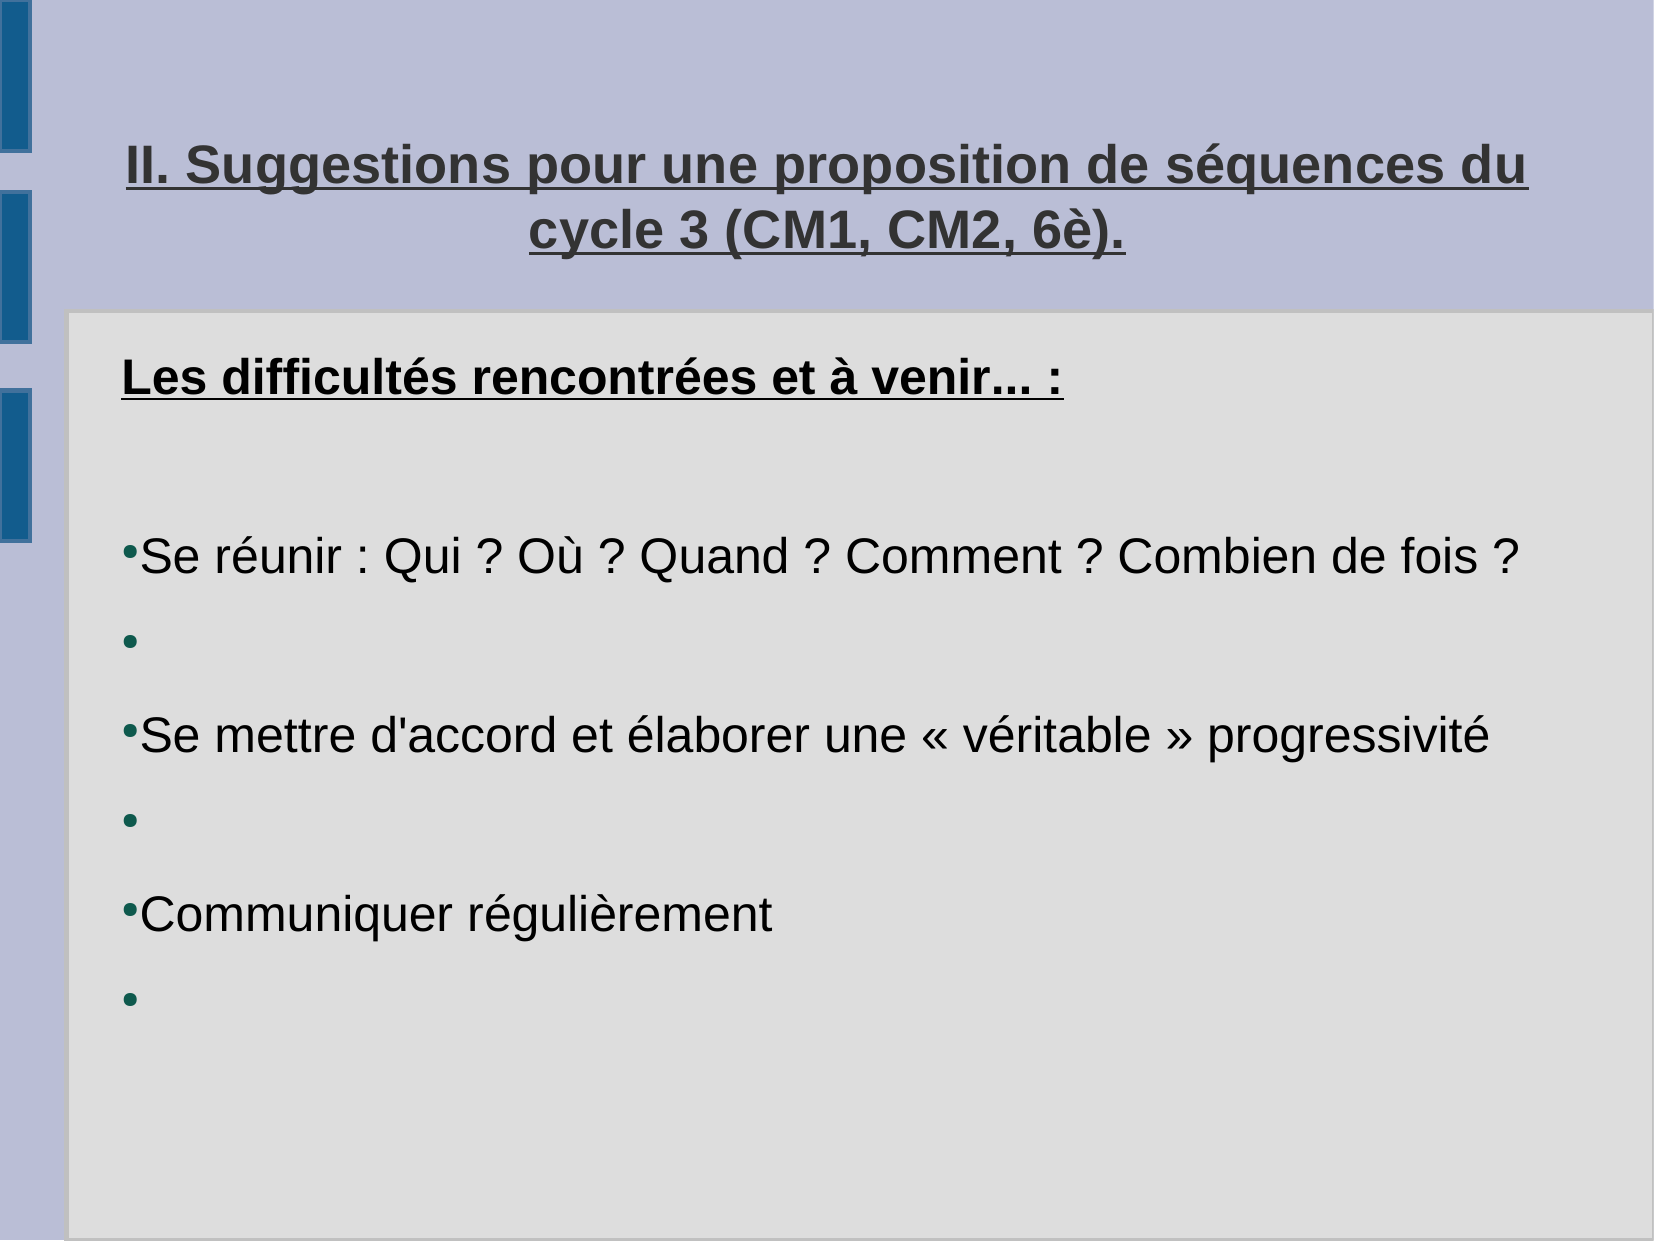

# II. Suggestions pour une proposition de séquences du cycle 3 (CM1, CM2, 6è).
Les difficultés rencontrées et à venir... :
Se réunir : Qui ? Où ? Quand ? Comment ? Combien de fois ?
Se mettre d'accord et élaborer une « véritable » progressivité
Communiquer régulièrement